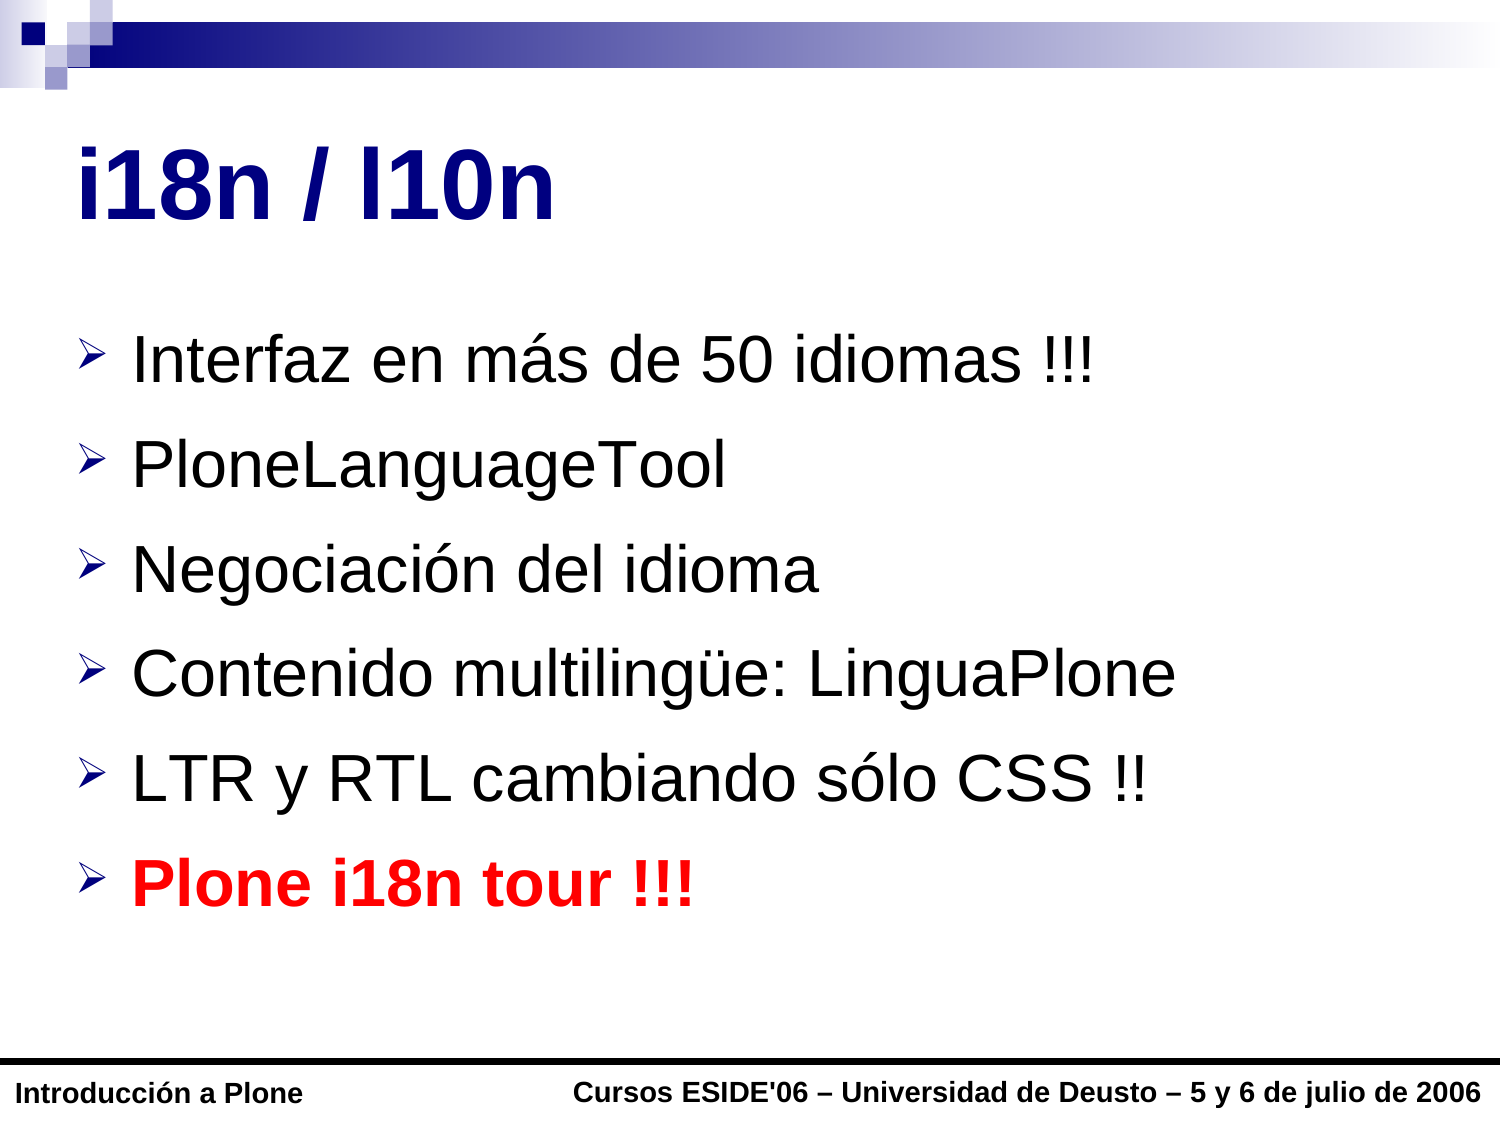

# i18n / l10n
Interfaz en más de 50 idiomas !!!
PloneLanguageTool
Negociación del idioma
Contenido multilingüe: LinguaPlone
LTR y RTL cambiando sólo CSS !!
Plone i18n tour !!!